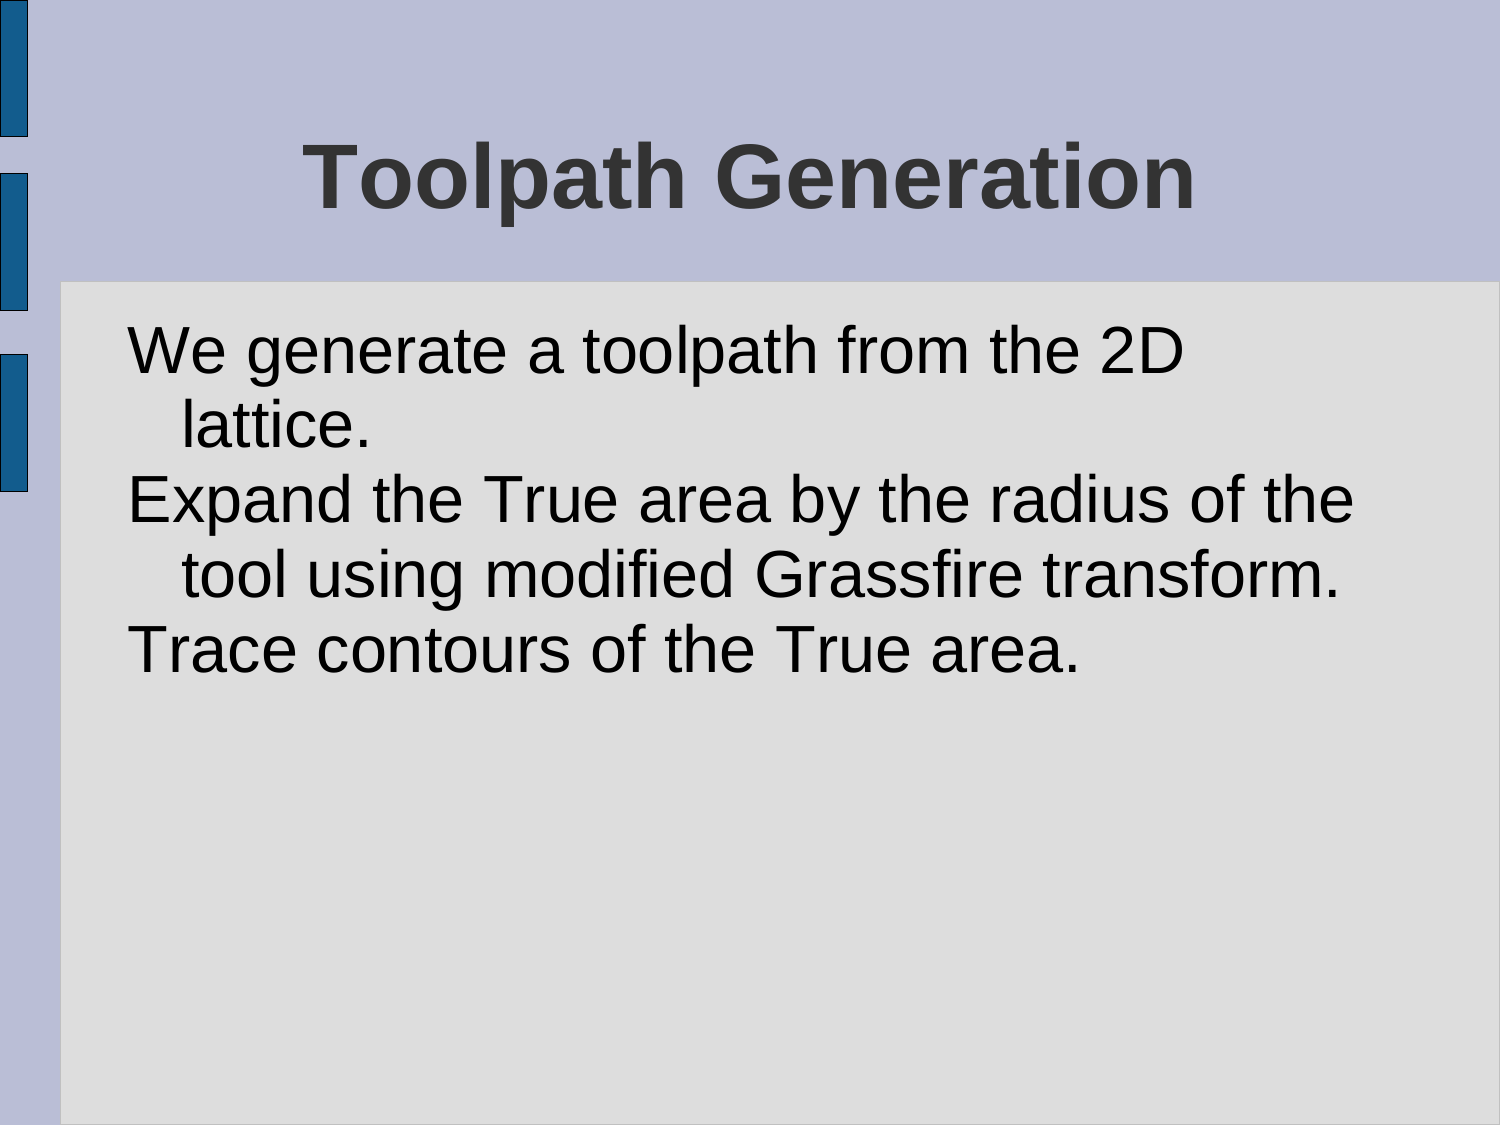

# Toolpath Generation
We generate a toolpath from the 2D lattice.
Expand the True area by the radius of the tool using modified Grassfire transform.
Trace contours of the True area.